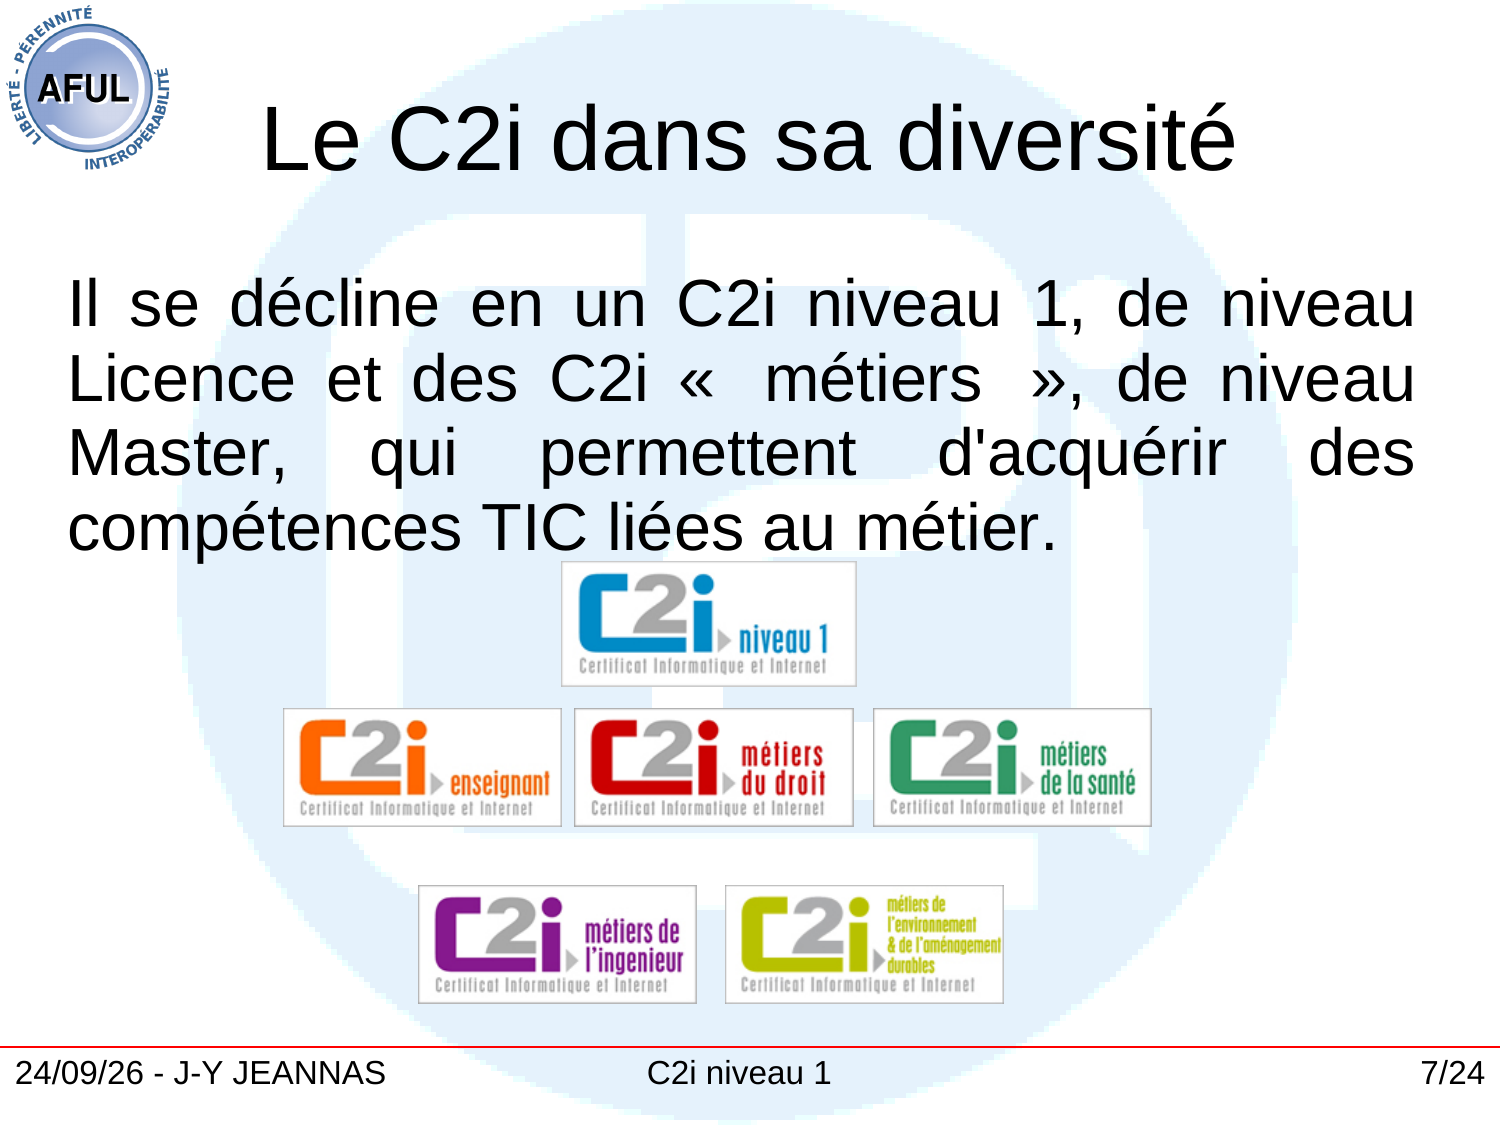

# Le C2i dans sa diversité
Il se décline en un C2i niveau 1, de niveau Licence et des C2i «  métiers  », de niveau Master, qui permettent d'acquérir des compétences TIC liées au métier.
7